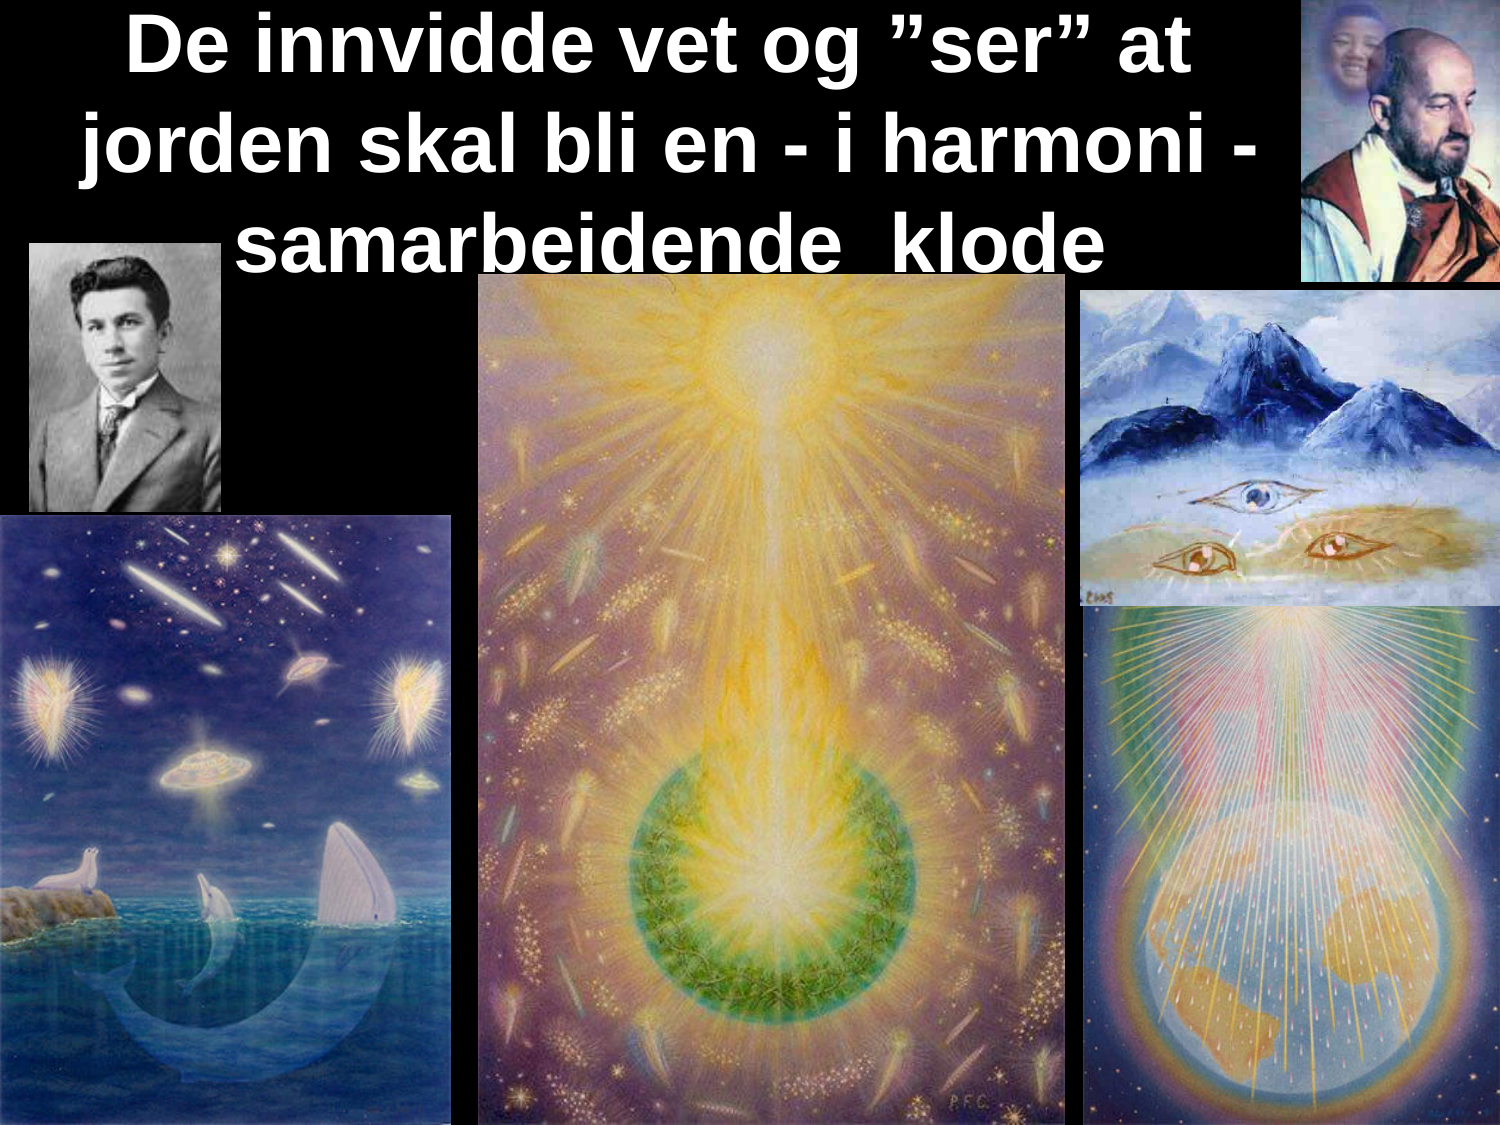

# De innvidde vet og ”ser” at jorden skal bli en - i harmoni - samarbeidende klode